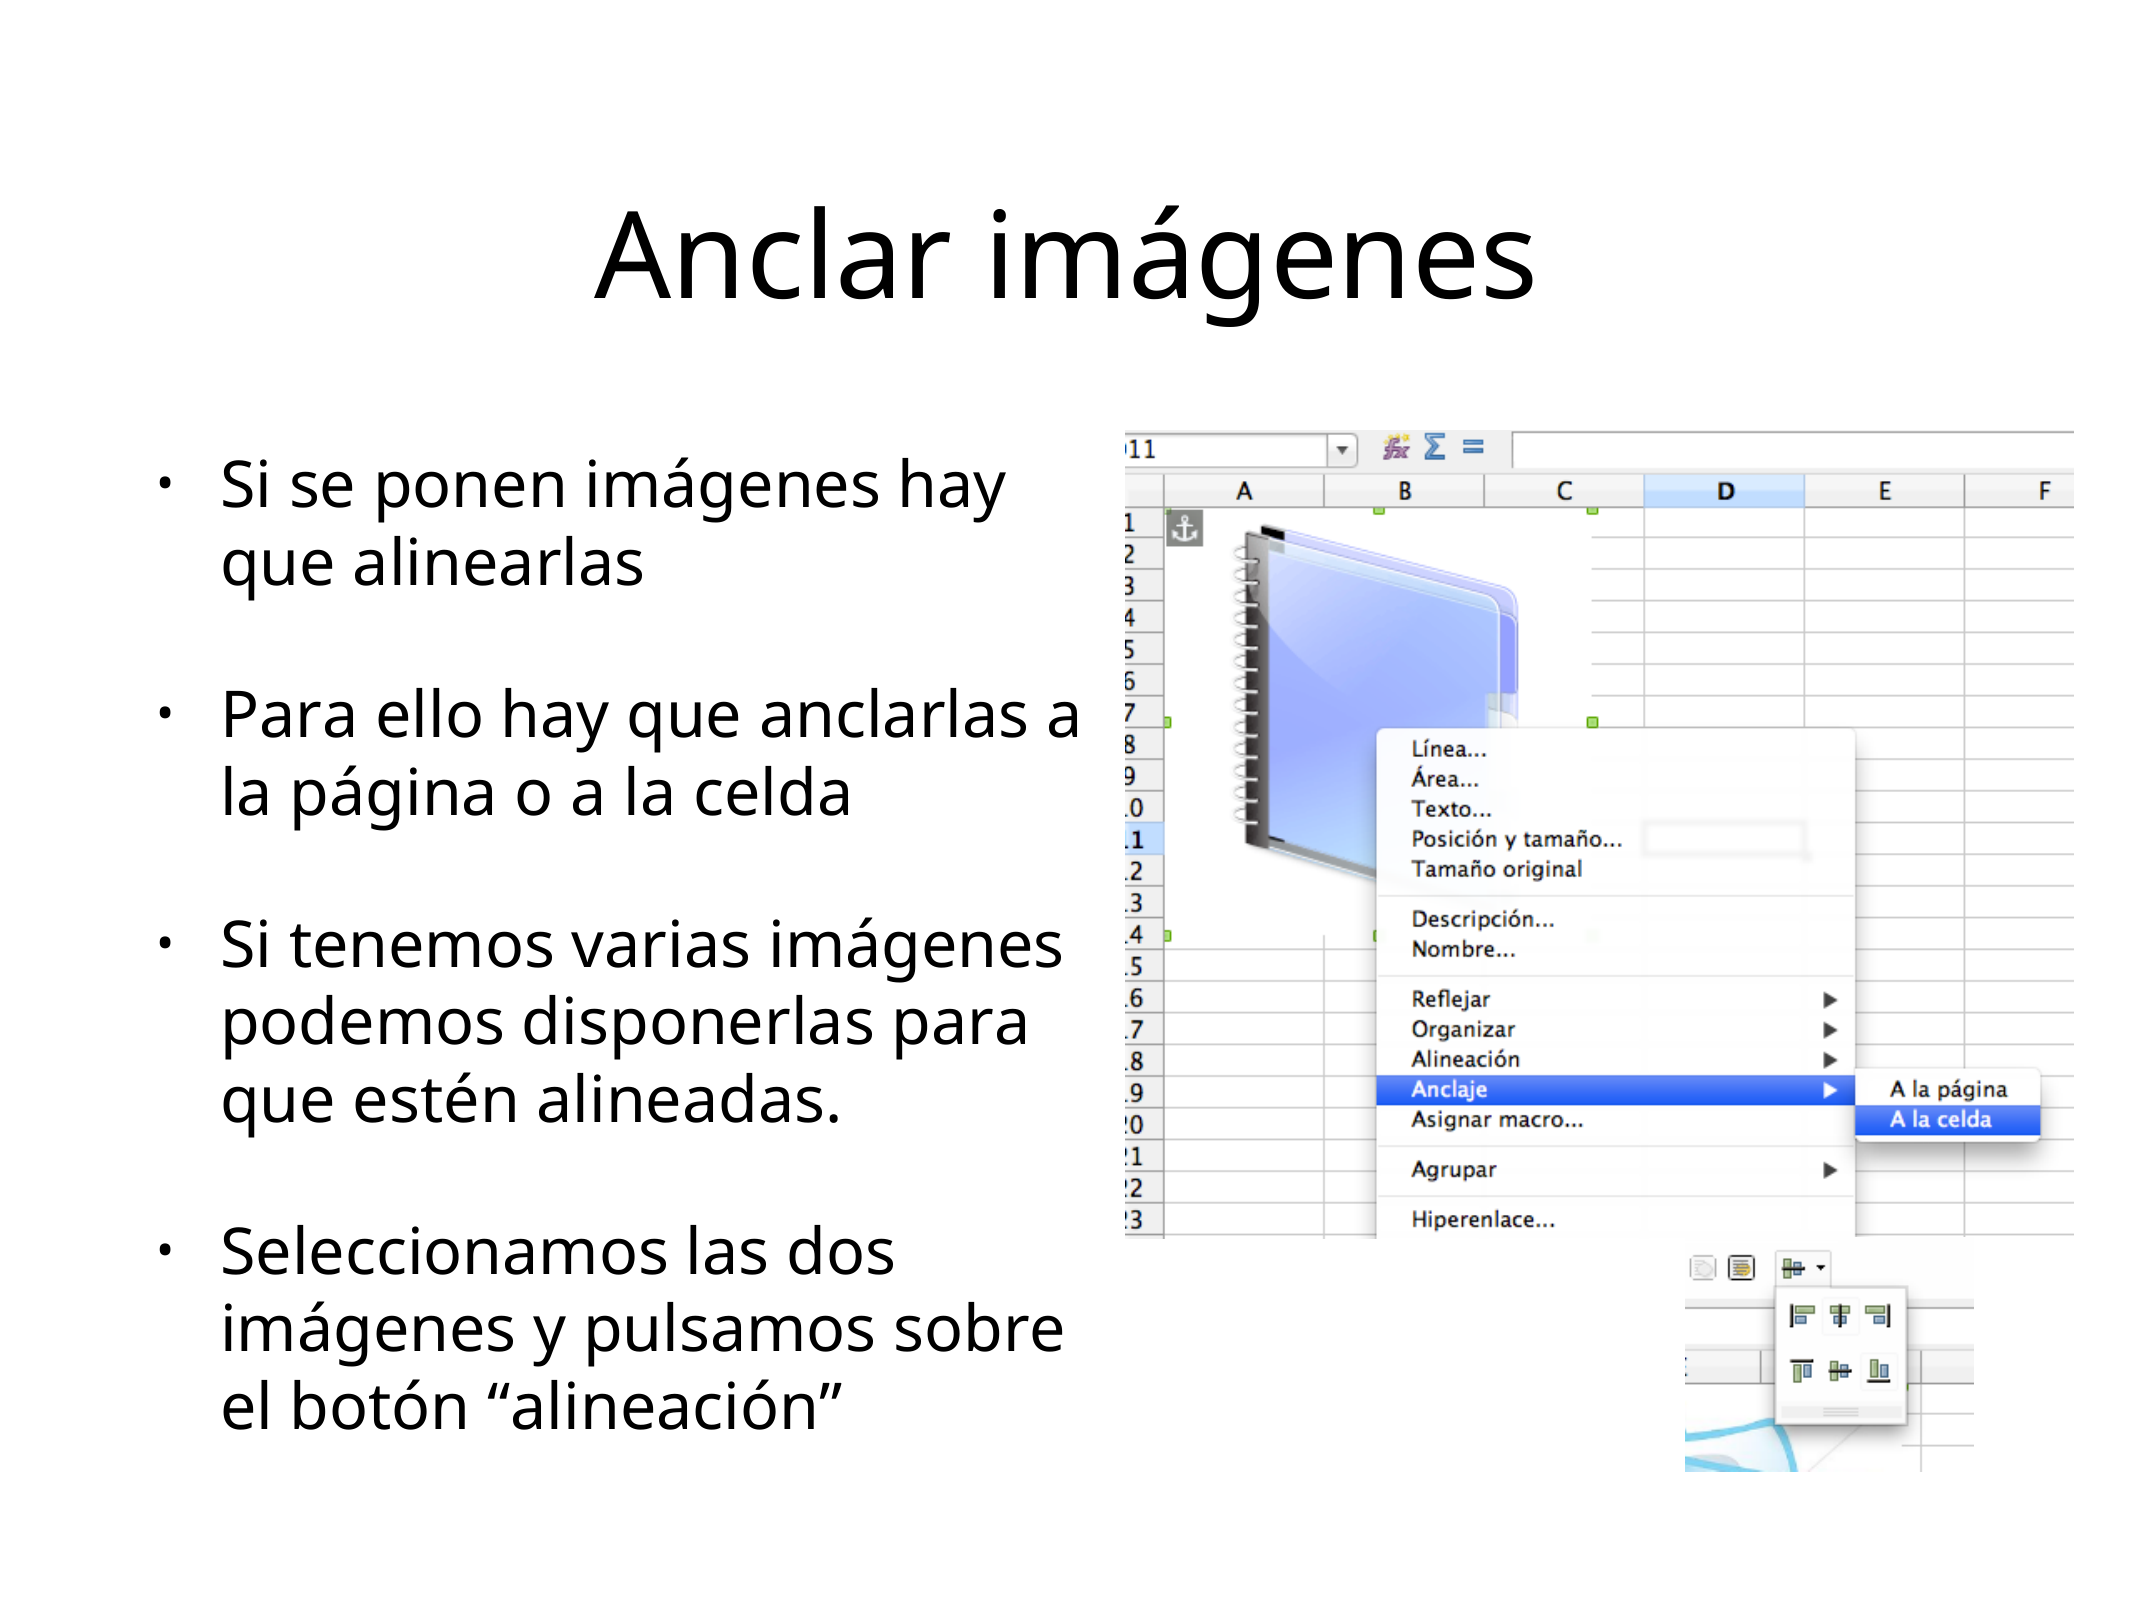

# Anclar imágenes
Si se ponen imágenes hay que alinearlas
Para ello hay que anclarlas a la página o a la celda
Si tenemos varias imágenes podemos disponerlas para que estén alineadas.
Seleccionamos las dos imágenes y pulsamos sobre el botón “alineación”